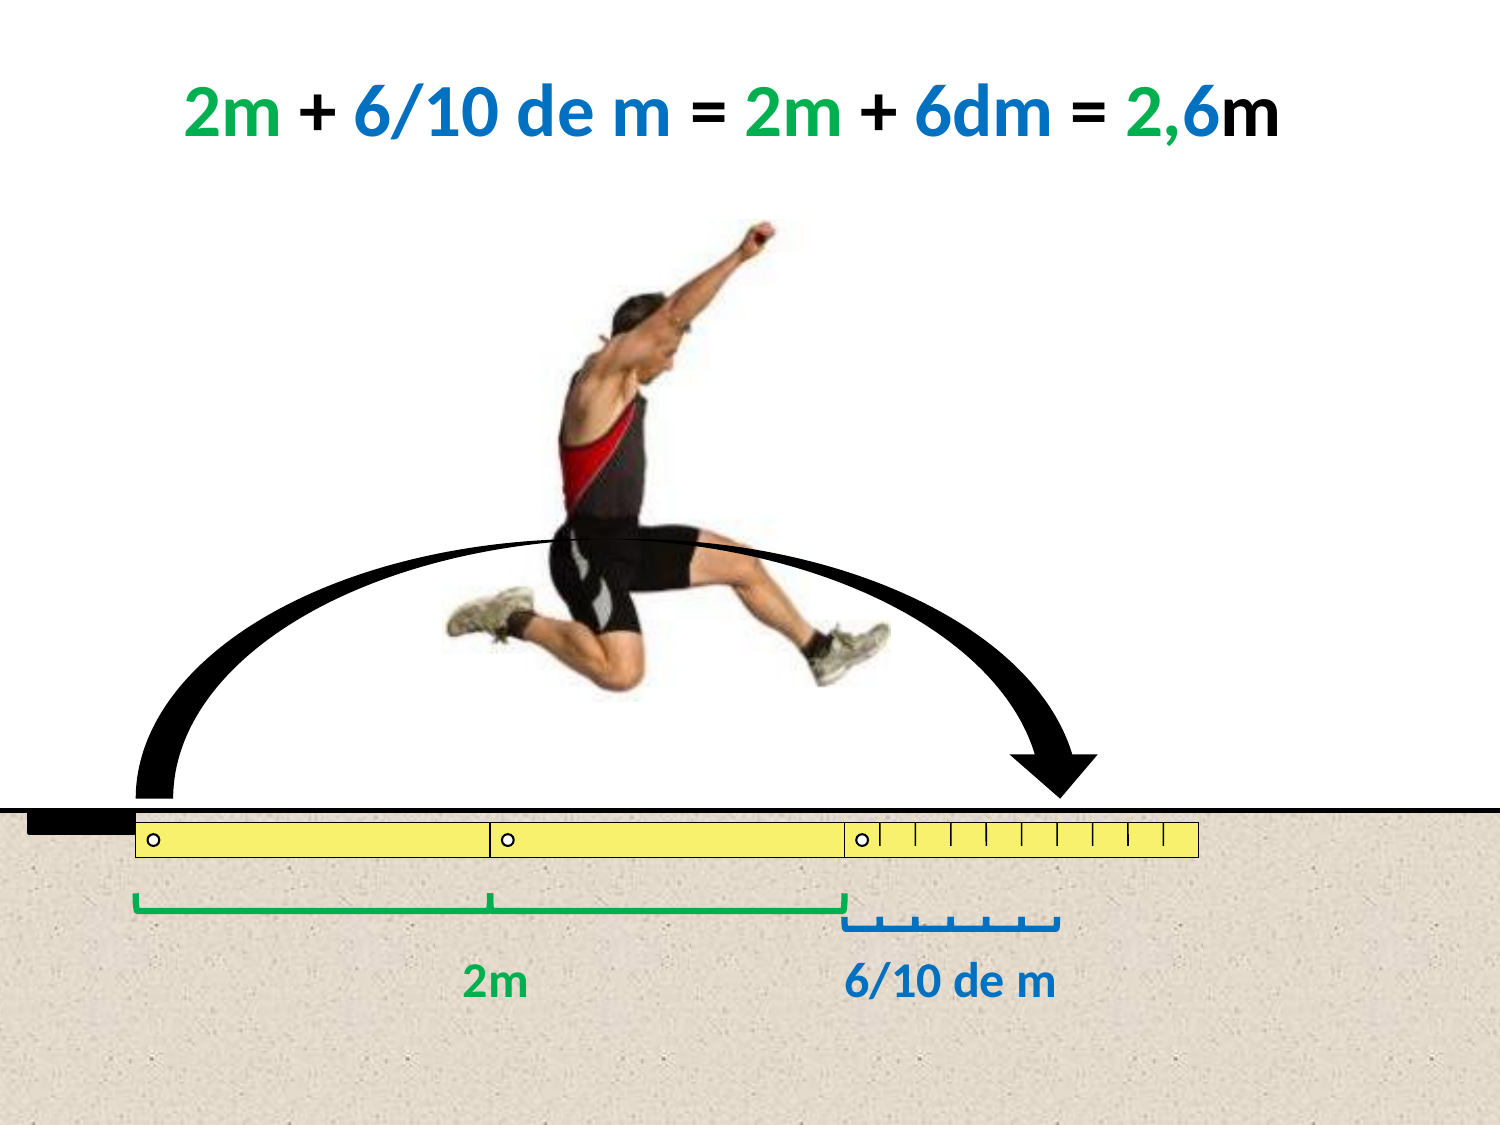

2m + 6/10 de m = 2m + 6dm = 2,6m
2m
6/10 de m